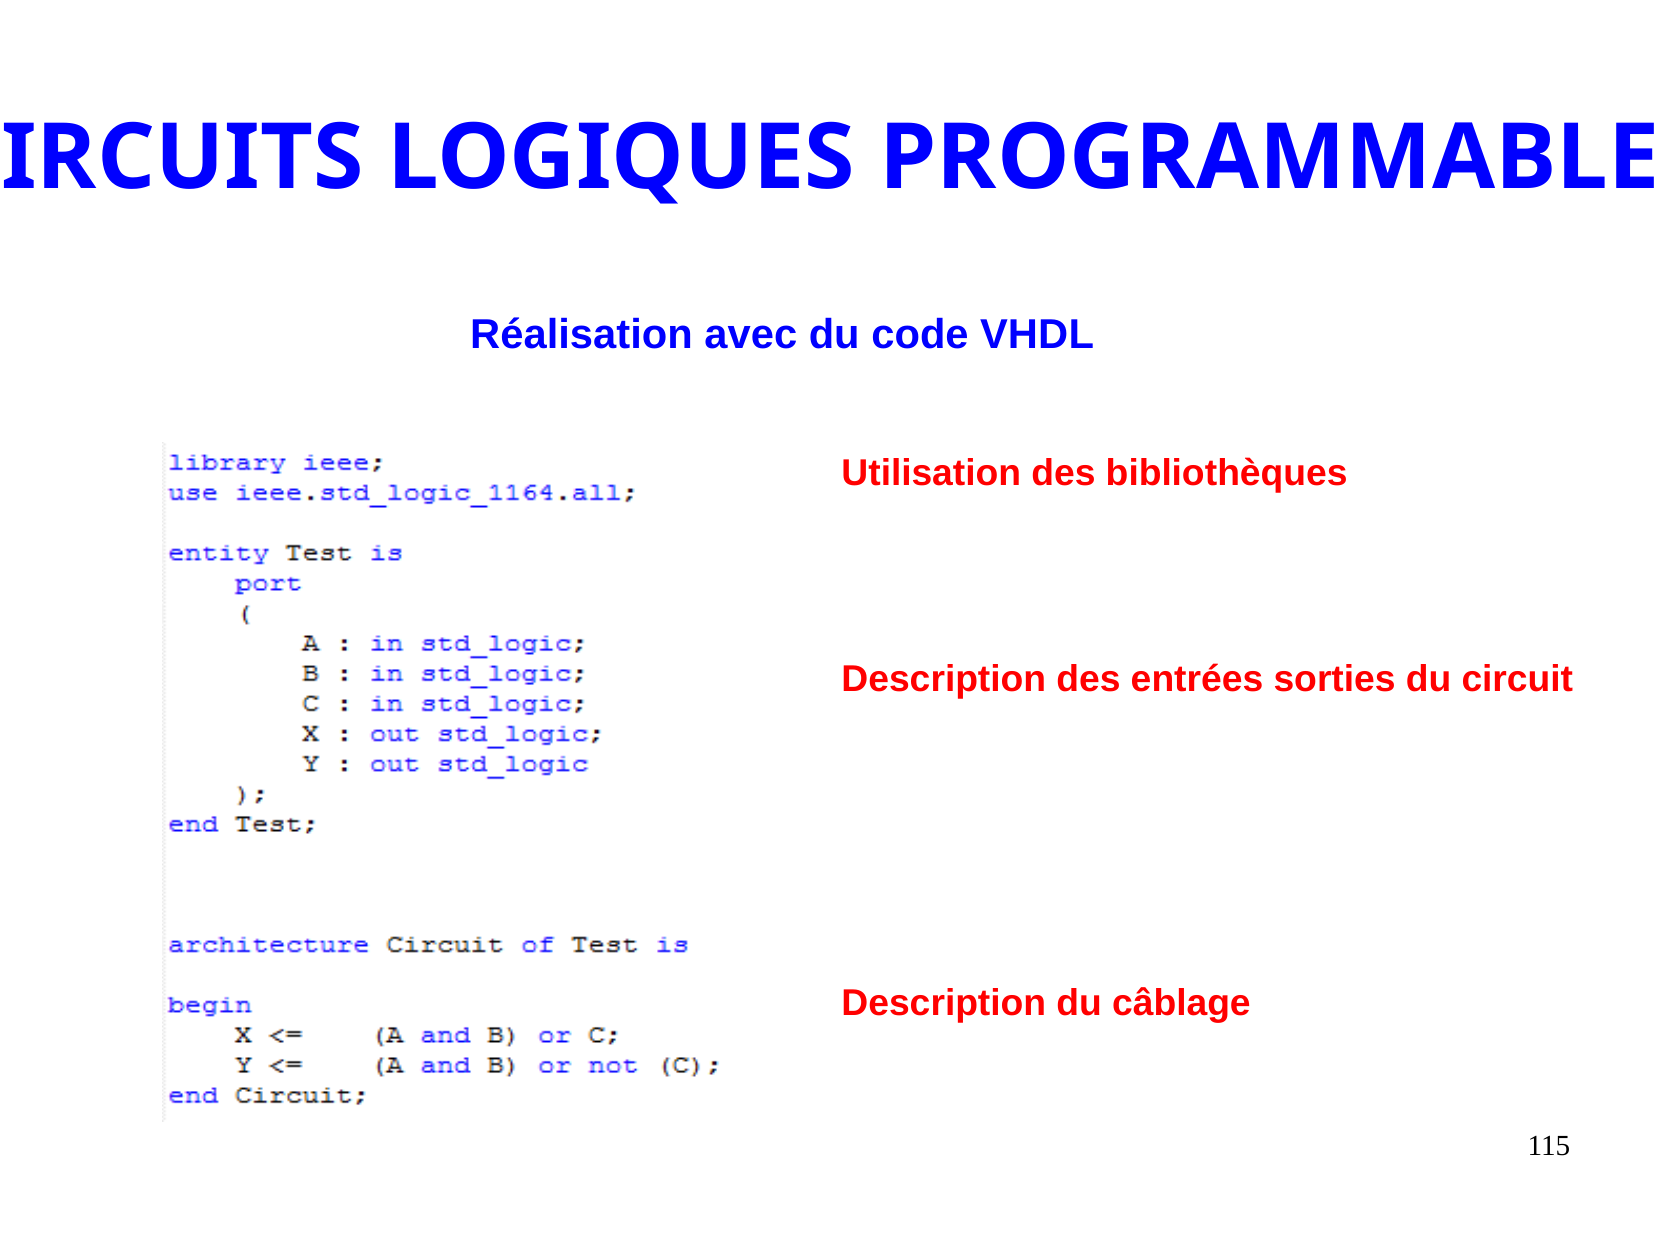

# CIRCUITS LOGIQUES PROGRAMMABLES
Réalisation avec du code VHDL
Utilisation des bibliothèques
Description des entrées sorties du circuit
Description du câblage
115